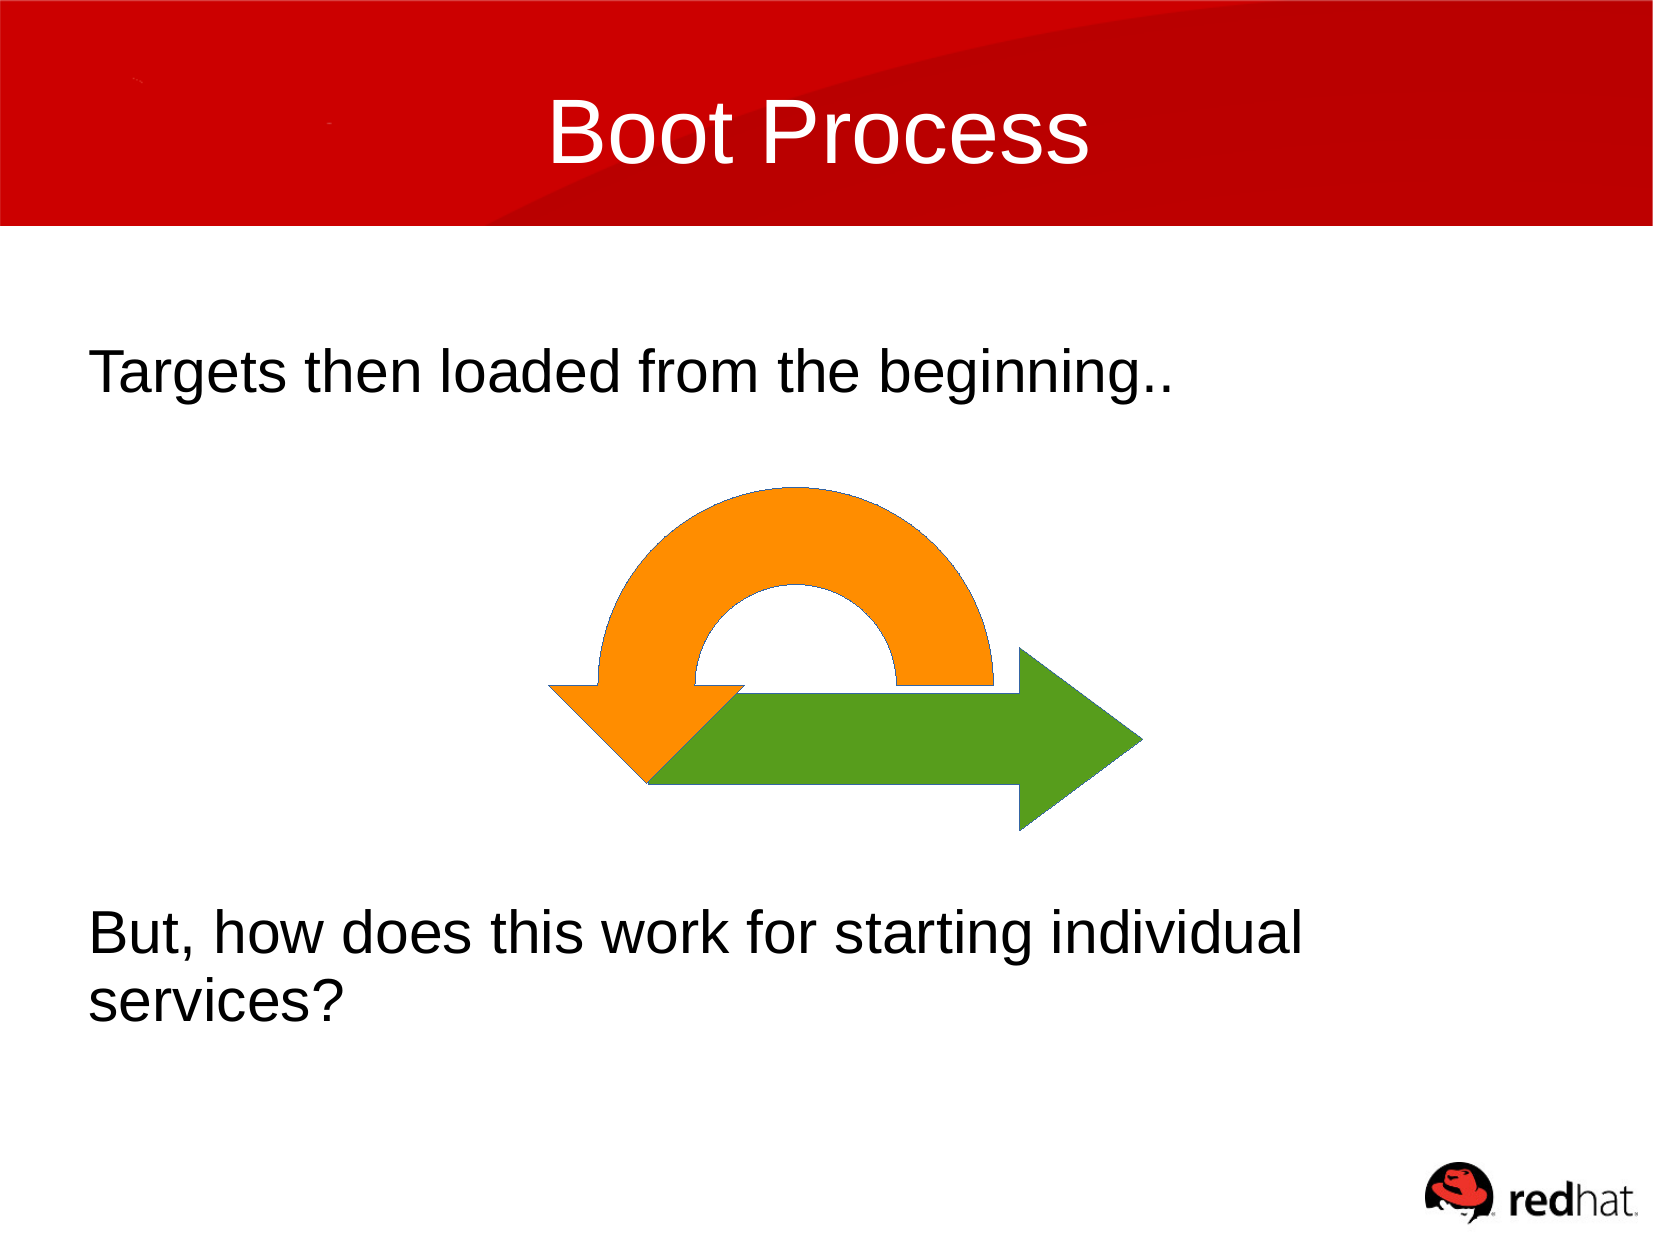

# Boot Process
Targets then loaded from the beginning..
But, how does this work for starting individual services?